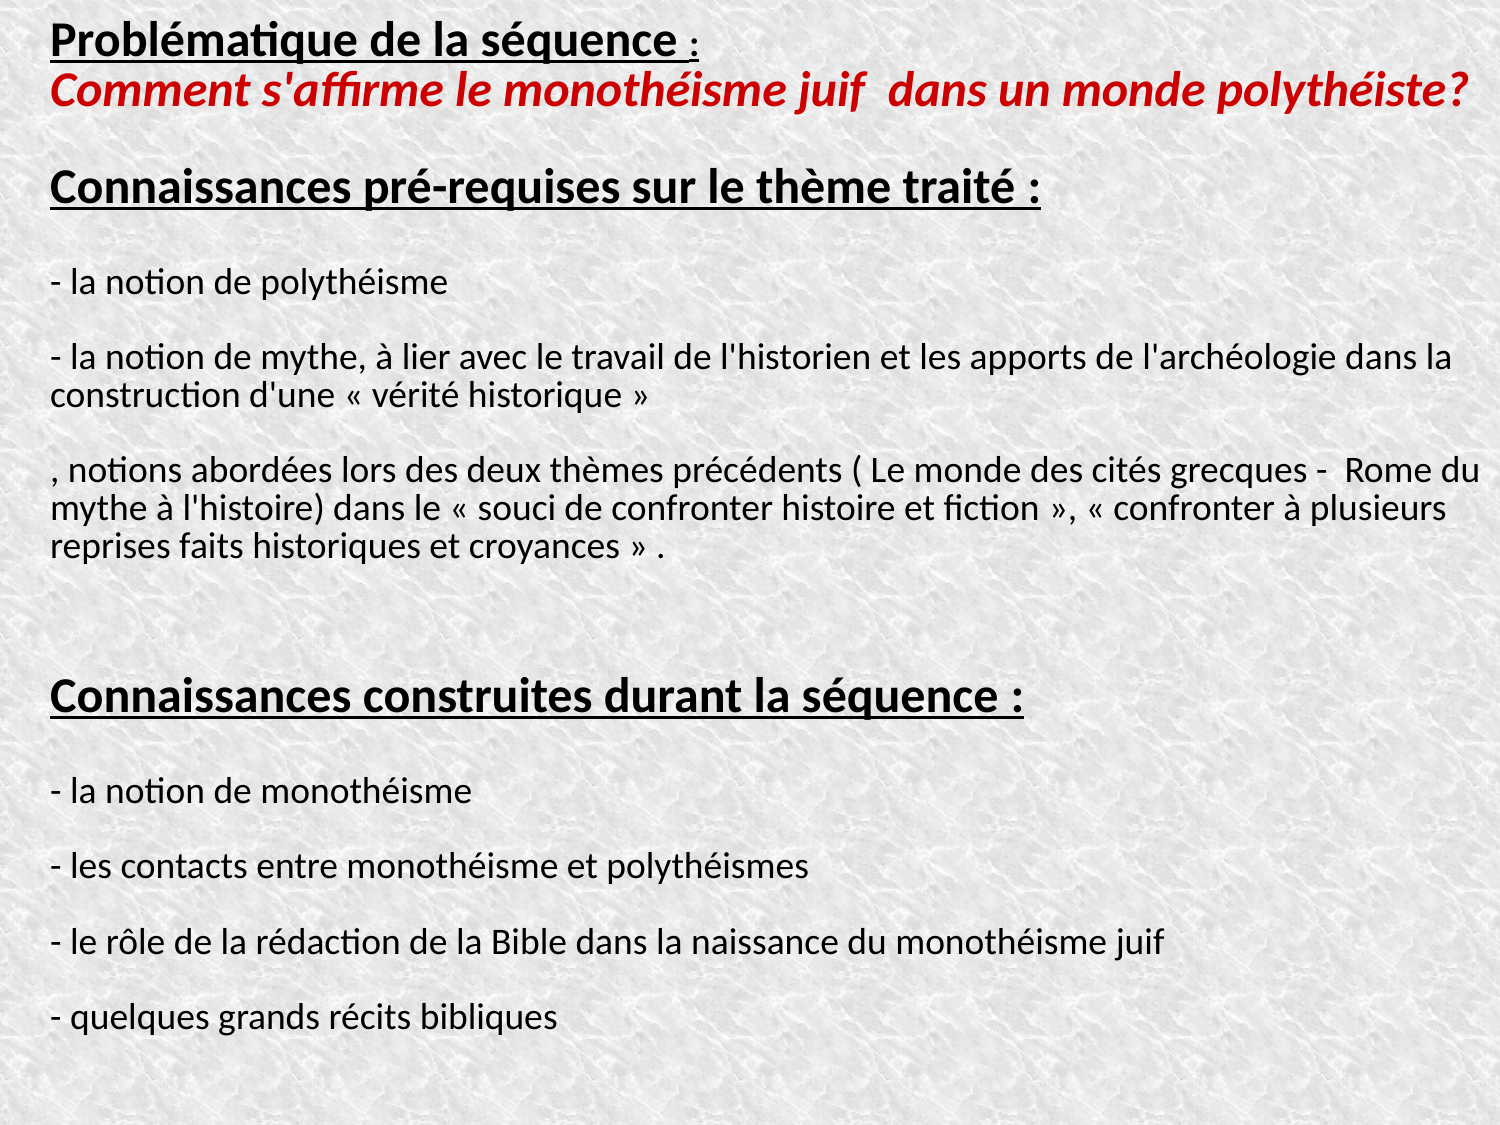

Problématique de la séquence :
Comment s'affirme le monothéisme juif  dans un monde polythéiste?
Connaissances pré-requises sur le thème traité :
- la notion de polythéisme
- la notion de mythe, à lier avec le travail de l'historien et les apports de l'archéologie dans la construction d'une « vérité historique »
, notions abordées lors des deux thèmes précédents ( Le monde des cités grecques - Rome du mythe à l'histoire) dans le « souci de confronter histoire et fiction », « confronter à plusieurs reprises faits historiques et croyances » .
Connaissances construites durant la séquence :
- la notion de monothéisme
- les contacts entre monothéisme et polythéismes
- le rôle de la rédaction de la Bible dans la naissance du monothéisme juif
- quelques grands récits bibliques